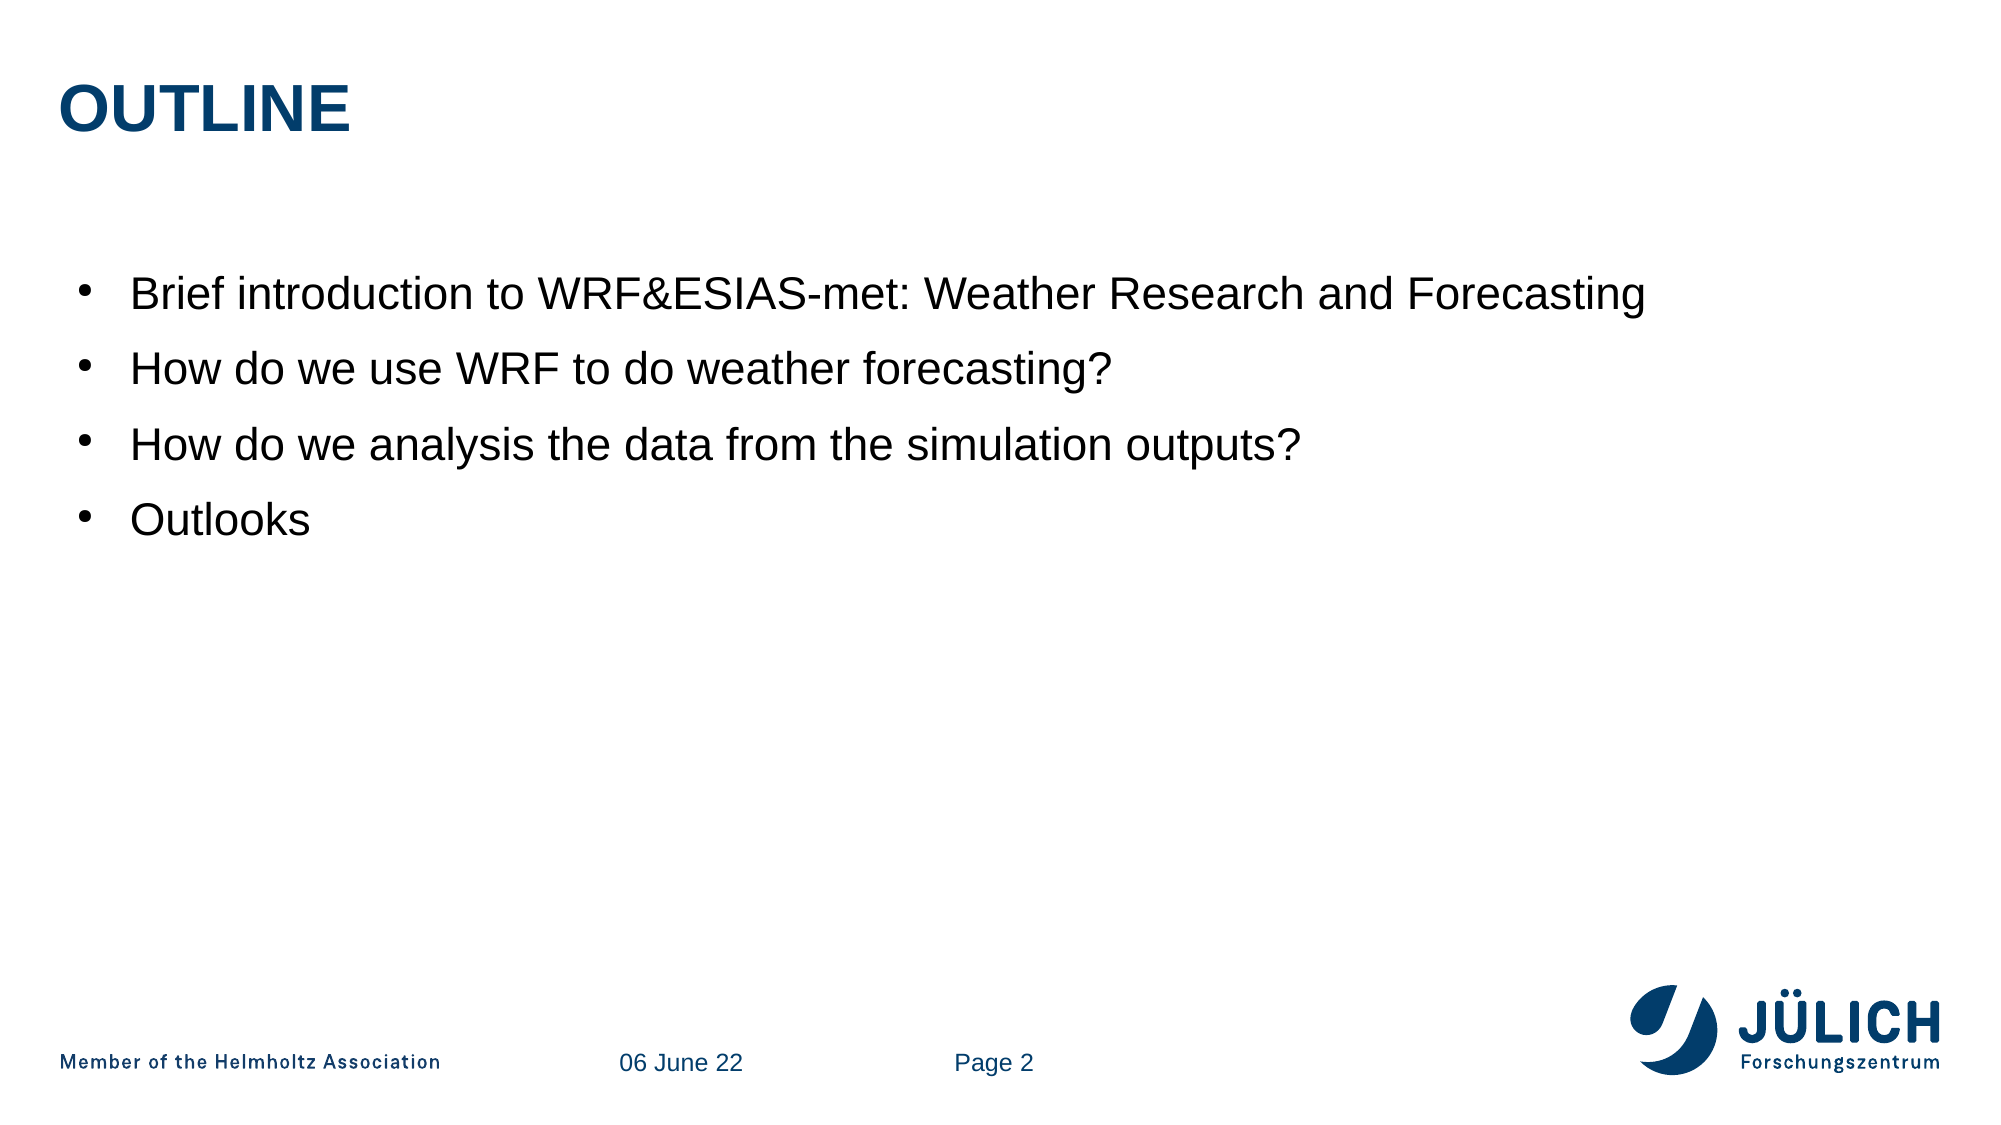

# Outline
Brief introduction to WRF&ESIAS-met: Weather Research and Forecasting
How do we use WRF to do weather forecasting?
How do we analysis the data from the simulation outputs?
Outlooks
06 June 22
Page